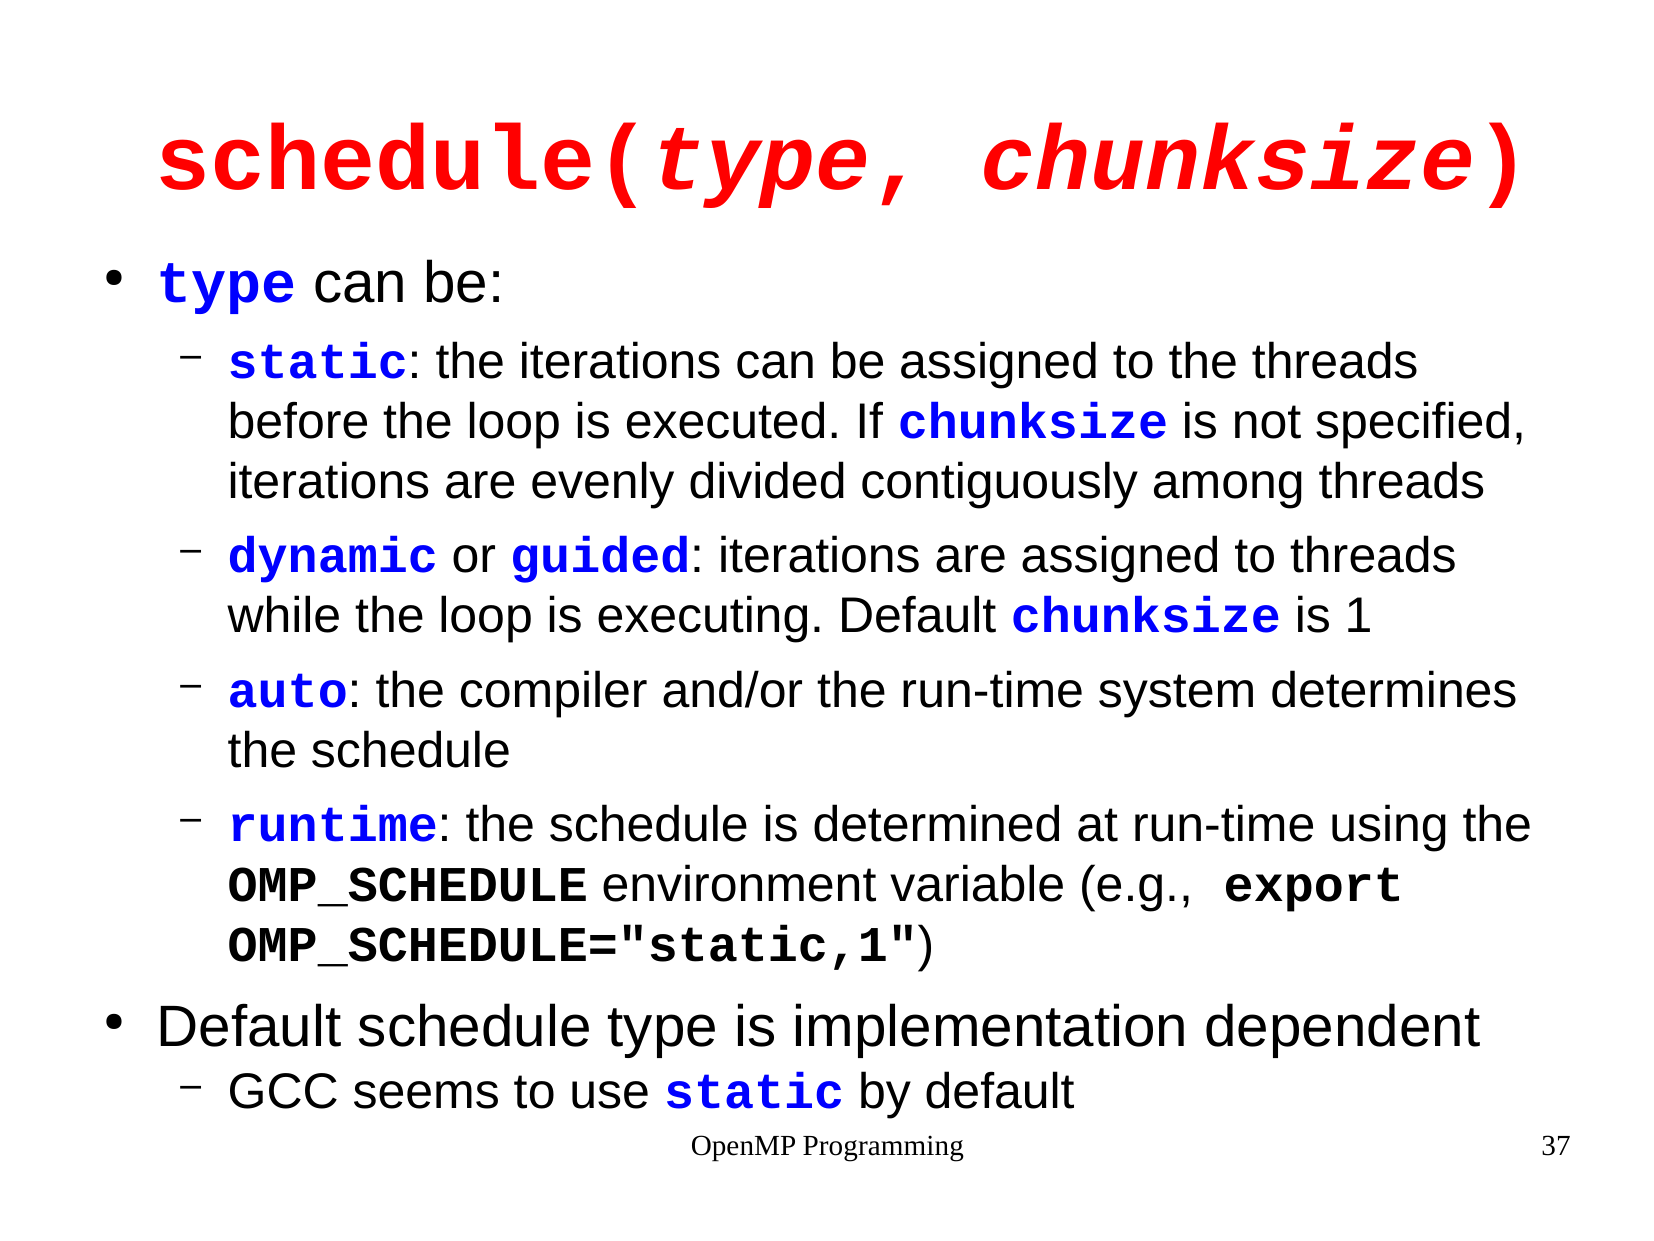

# schedule(type, chunksize)
type can be:
static: the iterations can be assigned to the threads before the loop is executed. If chunksize is not specified, iterations are evenly divided contiguously among threads
dynamic or guided: iterations are assigned to threads while the loop is executing. Default chunksize is 1
auto: the compiler and/or the run-time system determines the schedule
runtime: the schedule is determined at run-time using the OMP_SCHEDULE environment variable (e.g., export OMP_SCHEDULE="static,1")
Default schedule type is implementation dependent
GCC seems to use static by default
OpenMP Programming
37